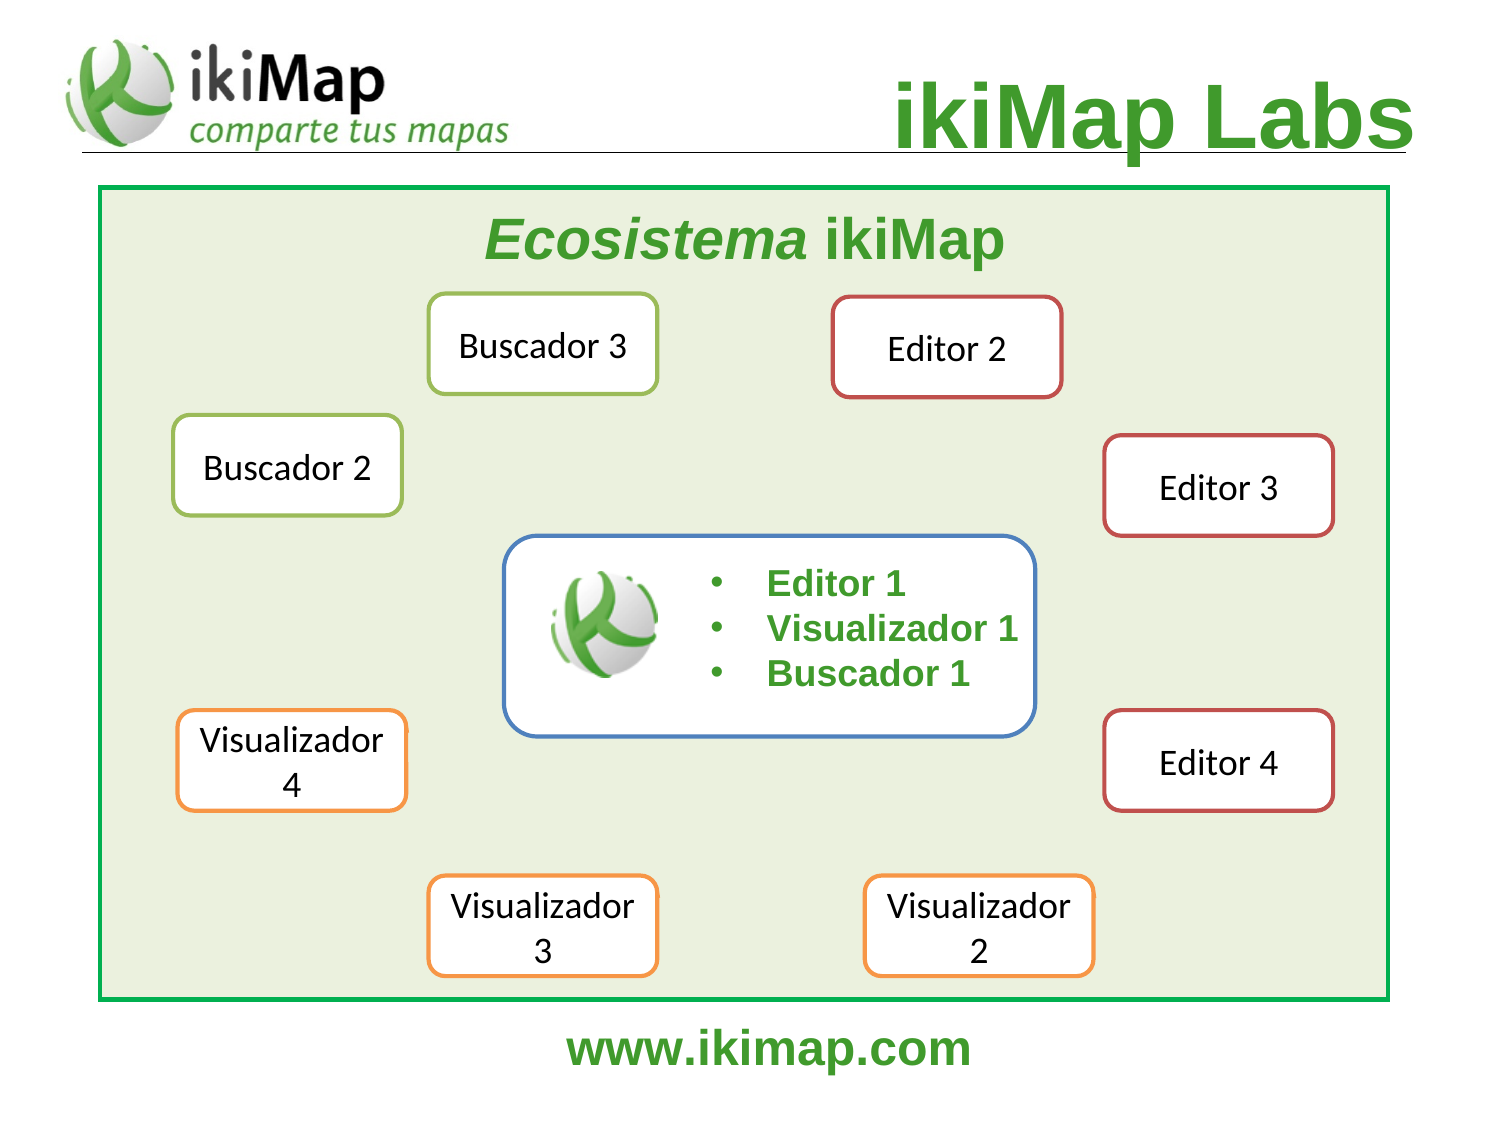

ikiMap Labs
Ecosistema ikiMap
Buscador 3
Buscador 2
Editor 2
Editor 3
Editor 4
Editor 1
Visualizador 1
Buscador 1
Visualizador4
Visualizador3
Visualizador2
www.ikimap.com